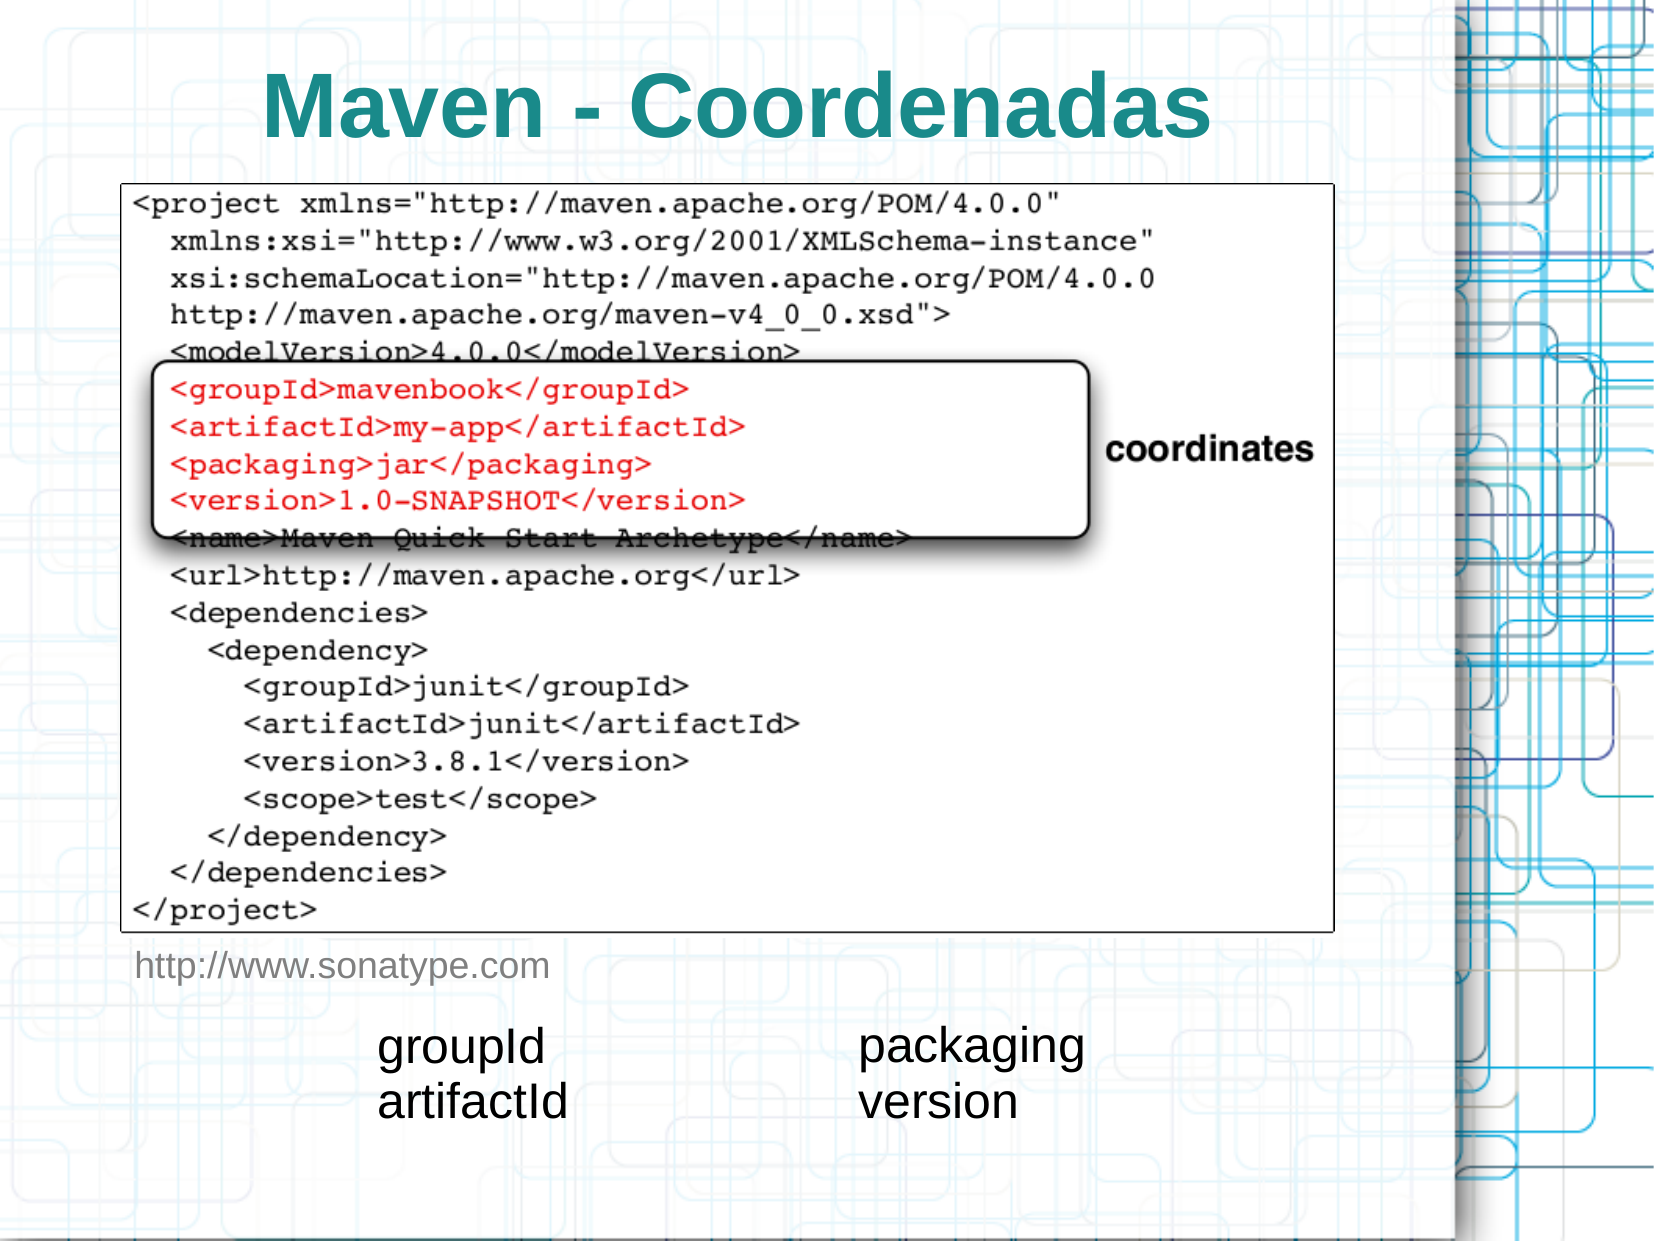

# Maven - Coordenadas
http://www.sonatype.com
packaging
version
groupId
artifactId